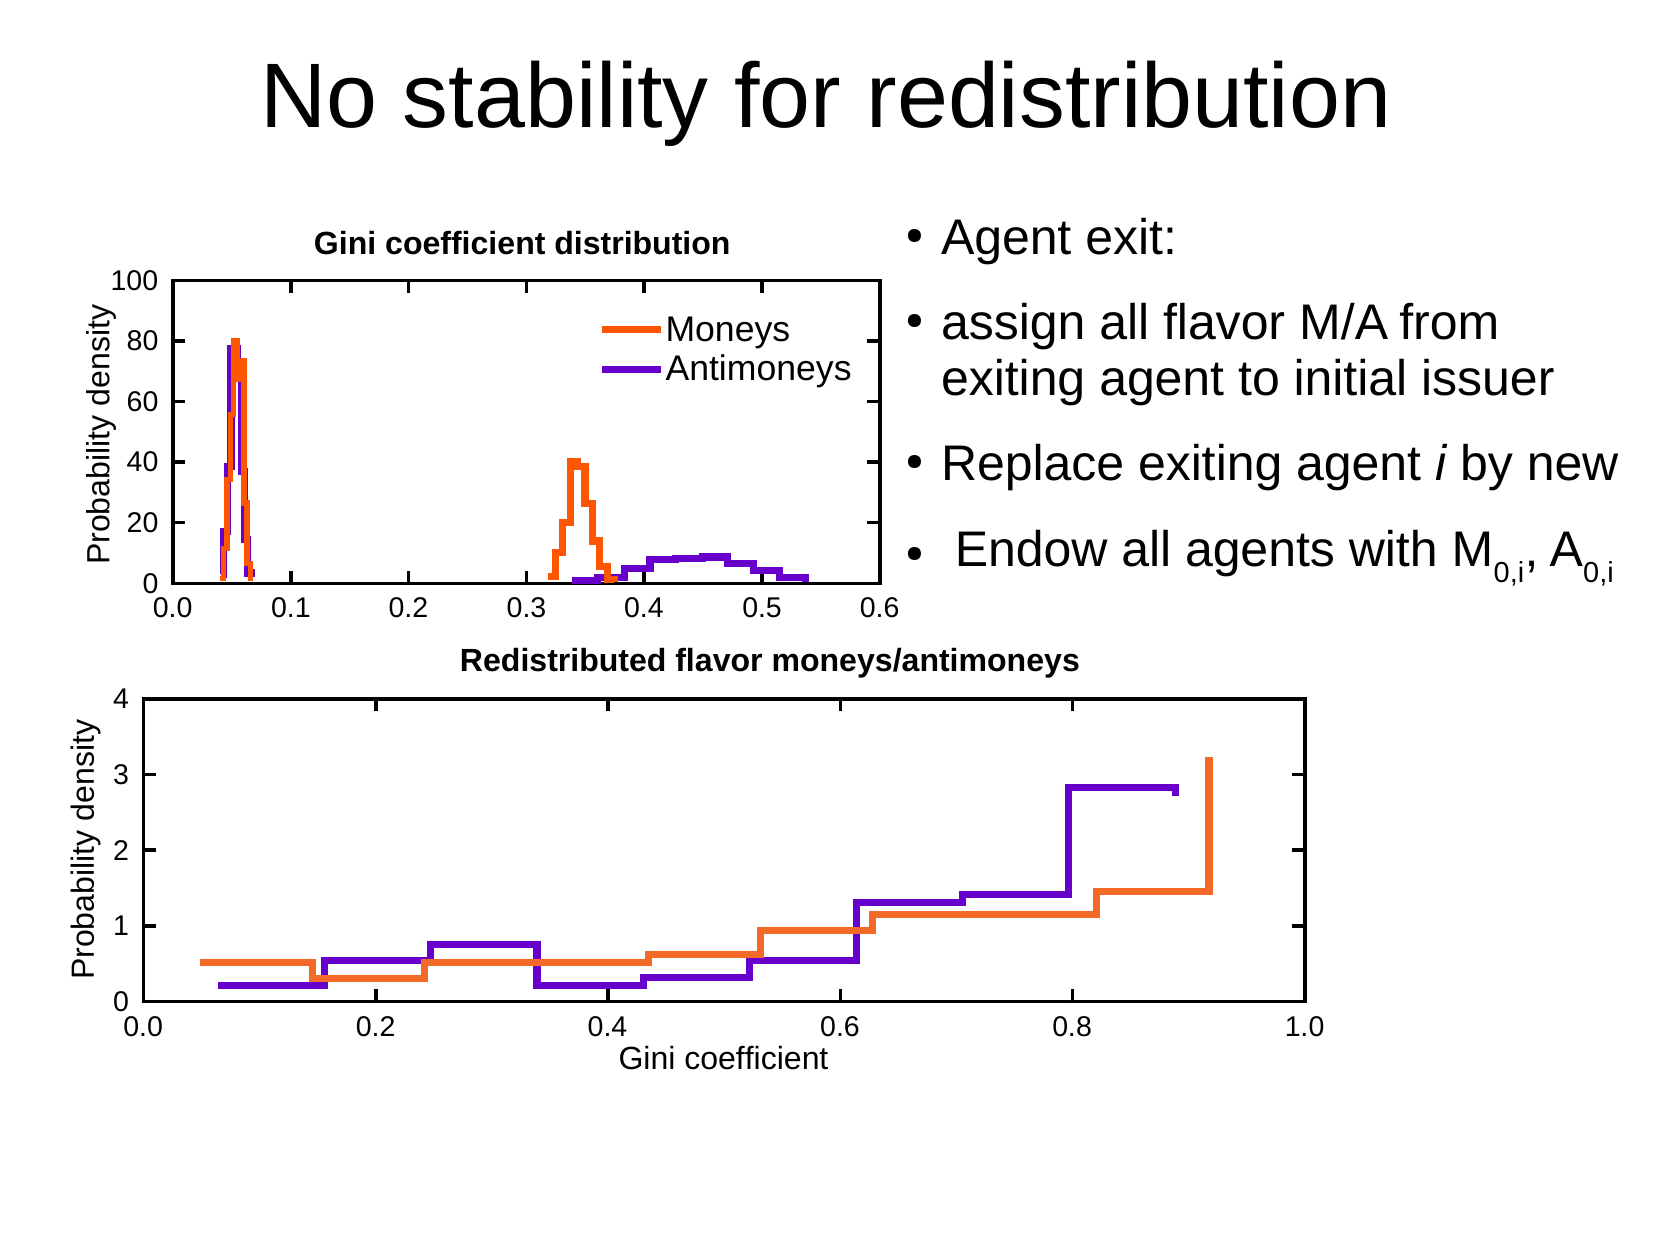

# No stability for redistribution
Agent exit:
assign all flavor M/A from exiting agent to initial issuer
Replace exiting agent i by new
 Endow all agents with M0,i, A0,i